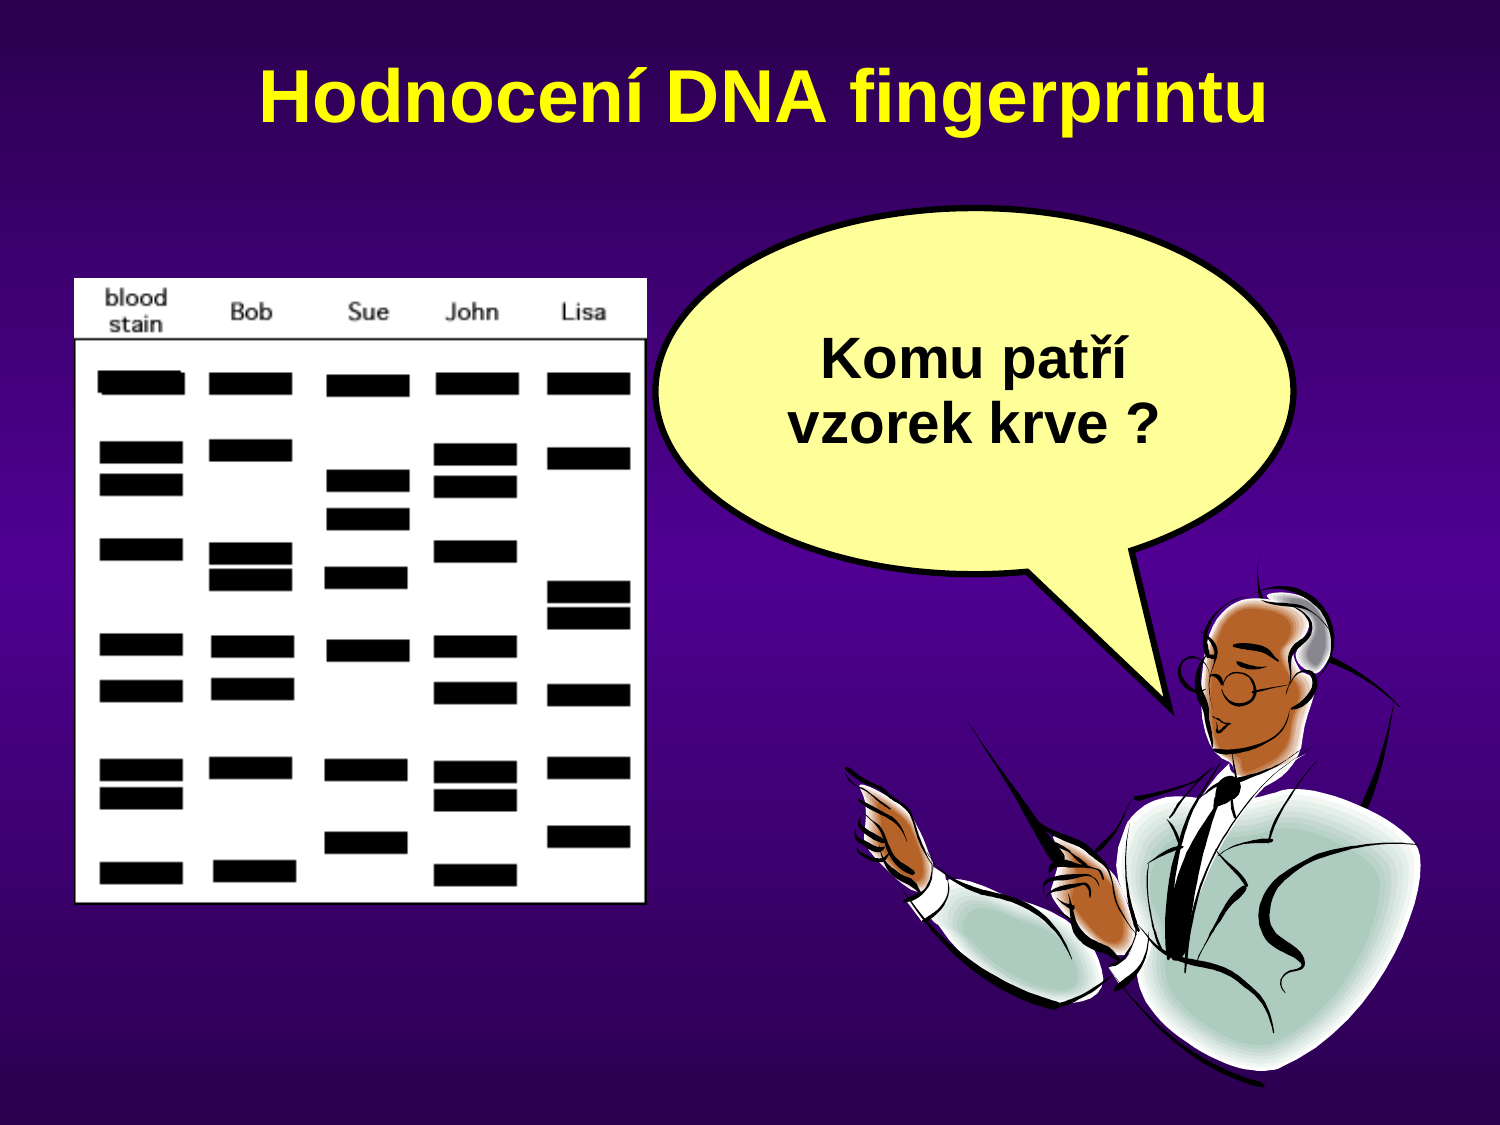

# Hodnocení DNA fingerprintu
Komu patří vzorek krve ?